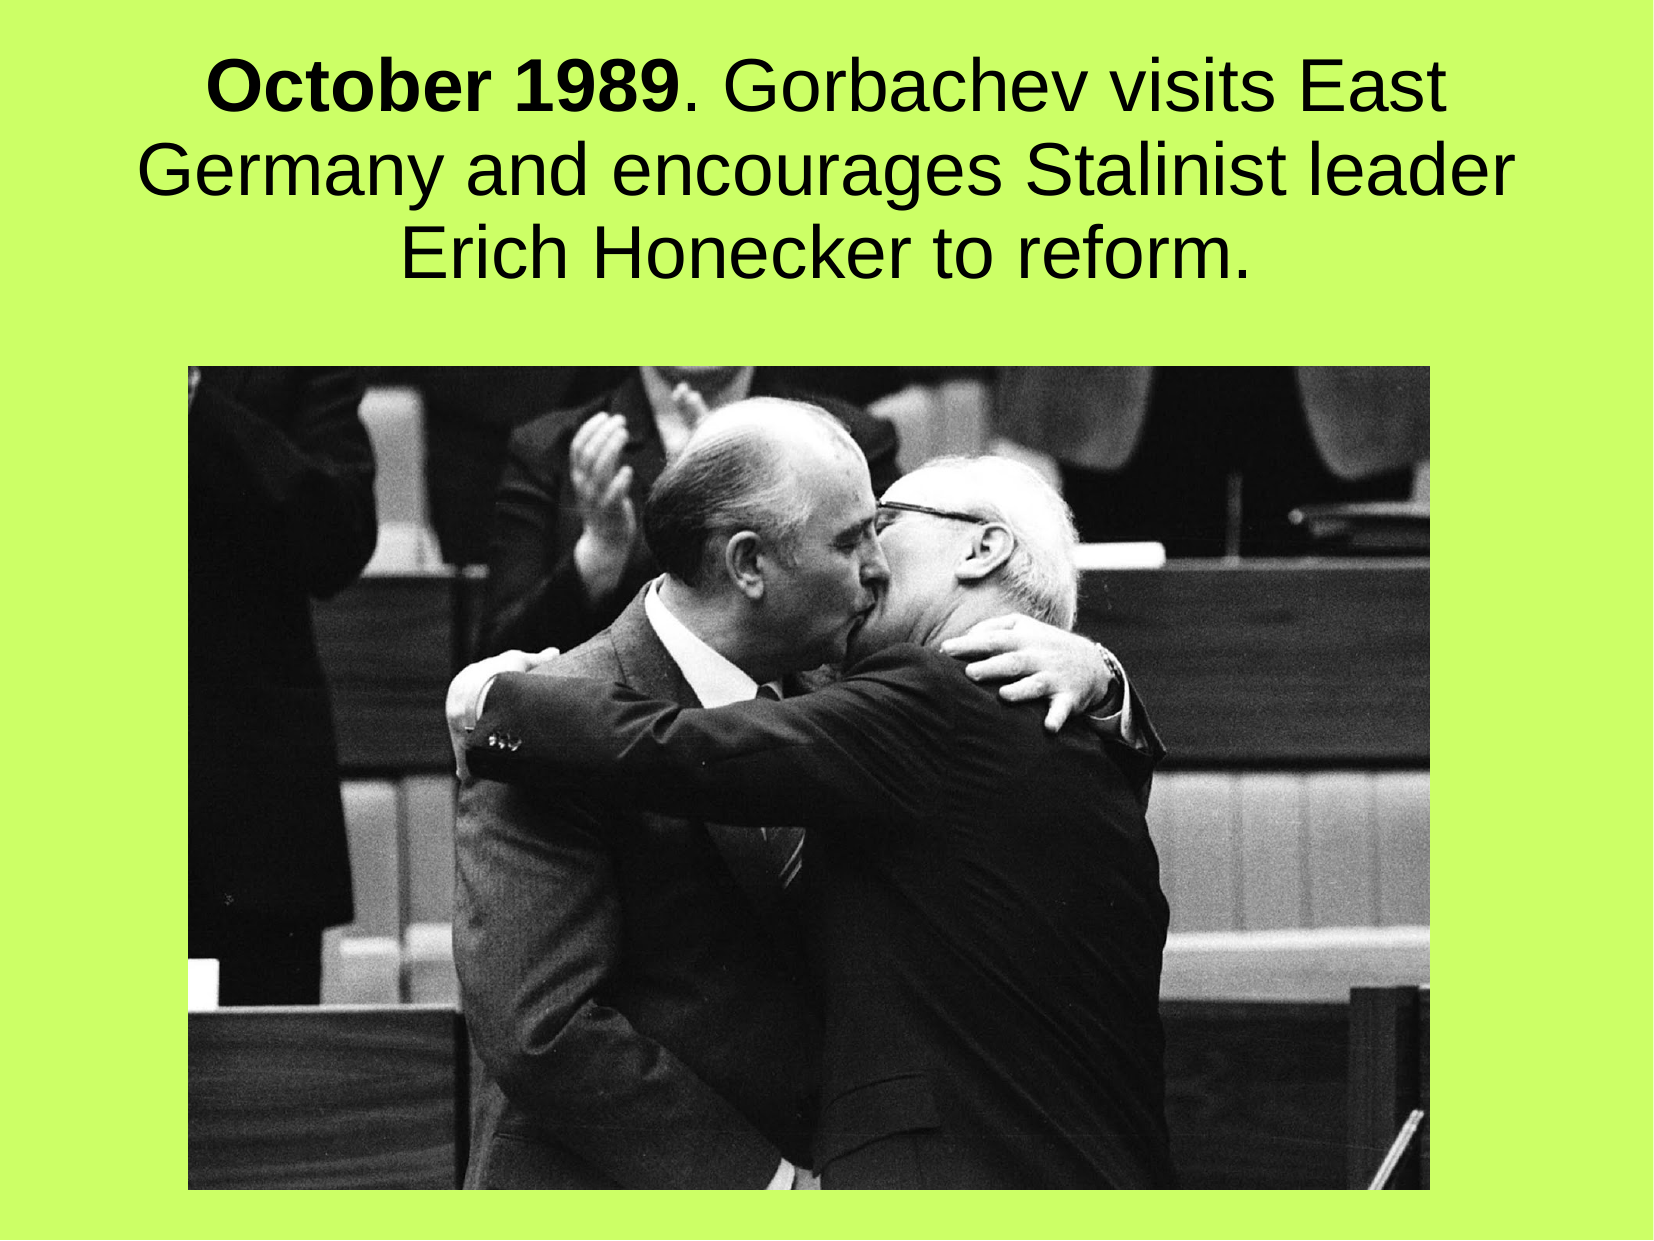

# October 1989. Gorbachev visits East Germany and encourages Stalinist leader Erich Honecker to reform.